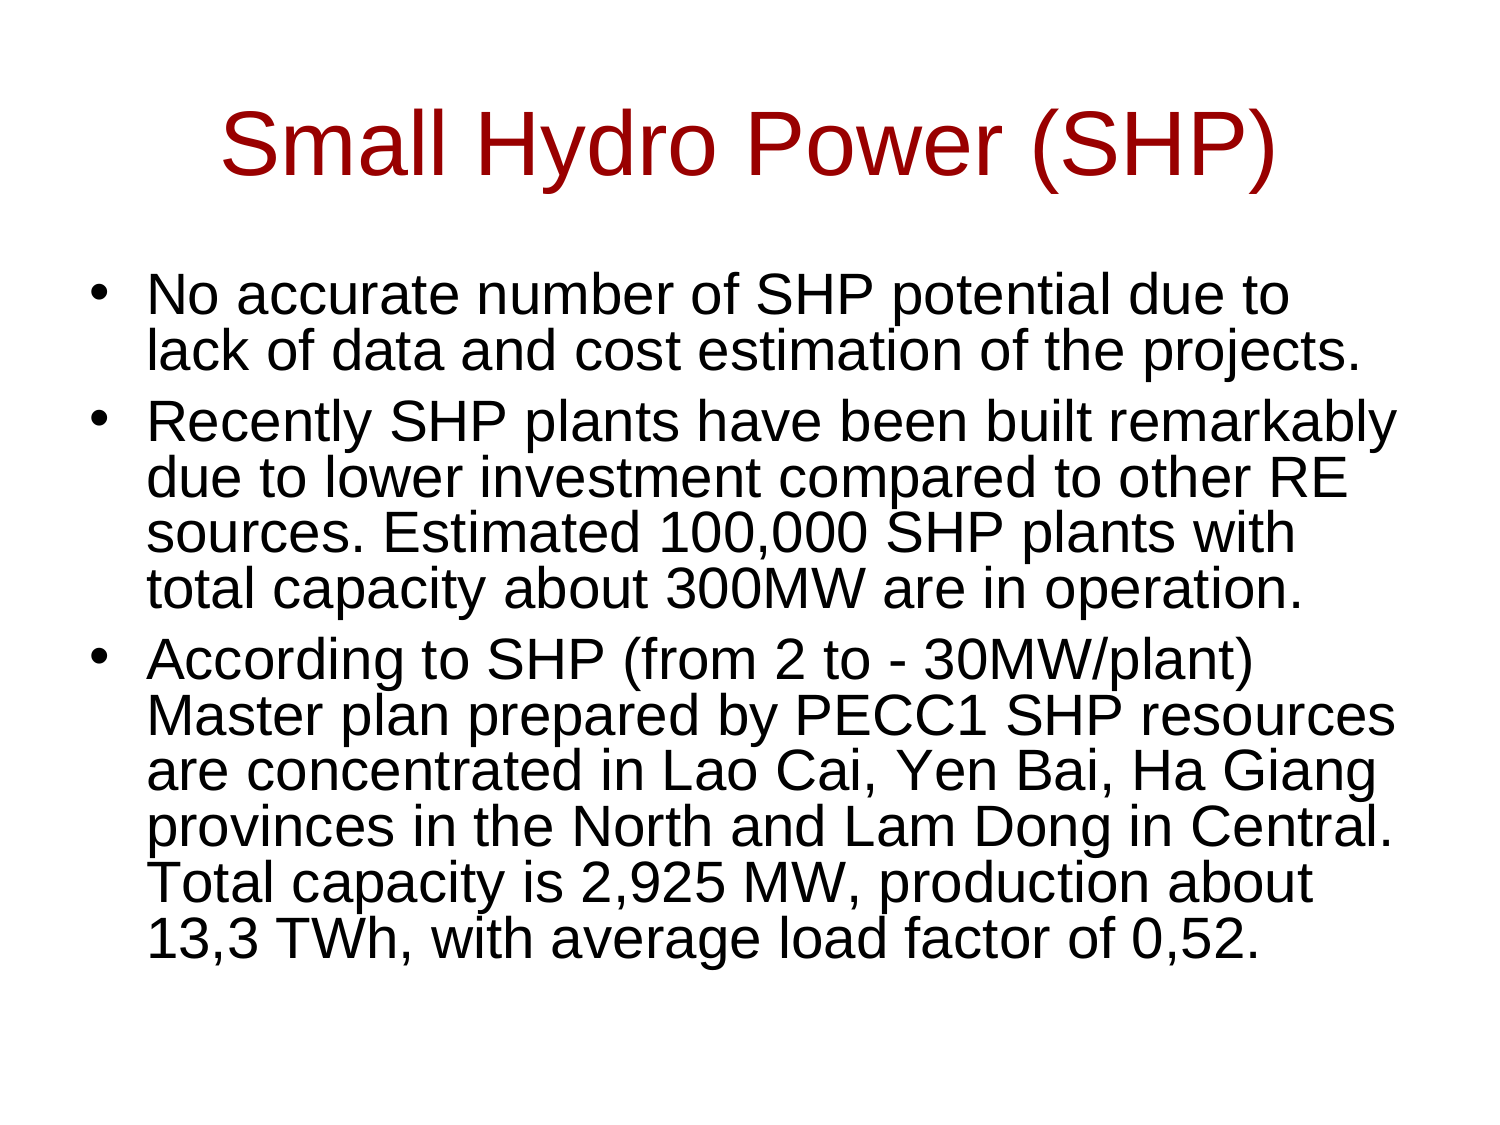

# Small Hydro Power (SHP)
No accurate number of SHP potential due to lack of data and cost estimation of the projects.
Recently SHP plants have been built remarkably due to lower investment compared to other RE sources. Estimated 100,000 SHP plants with total capacity about 300MW are in operation.
According to SHP (from 2 to - 30MW/plant) Master plan prepared by PECC1 SHP resources are concentrated in Lao Cai, Yen Bai, Ha Giang provinces in the North and Lam Dong in Central. Total capacity is 2,925 MW, production about 13,3 TWh, with average load factor of 0,52.